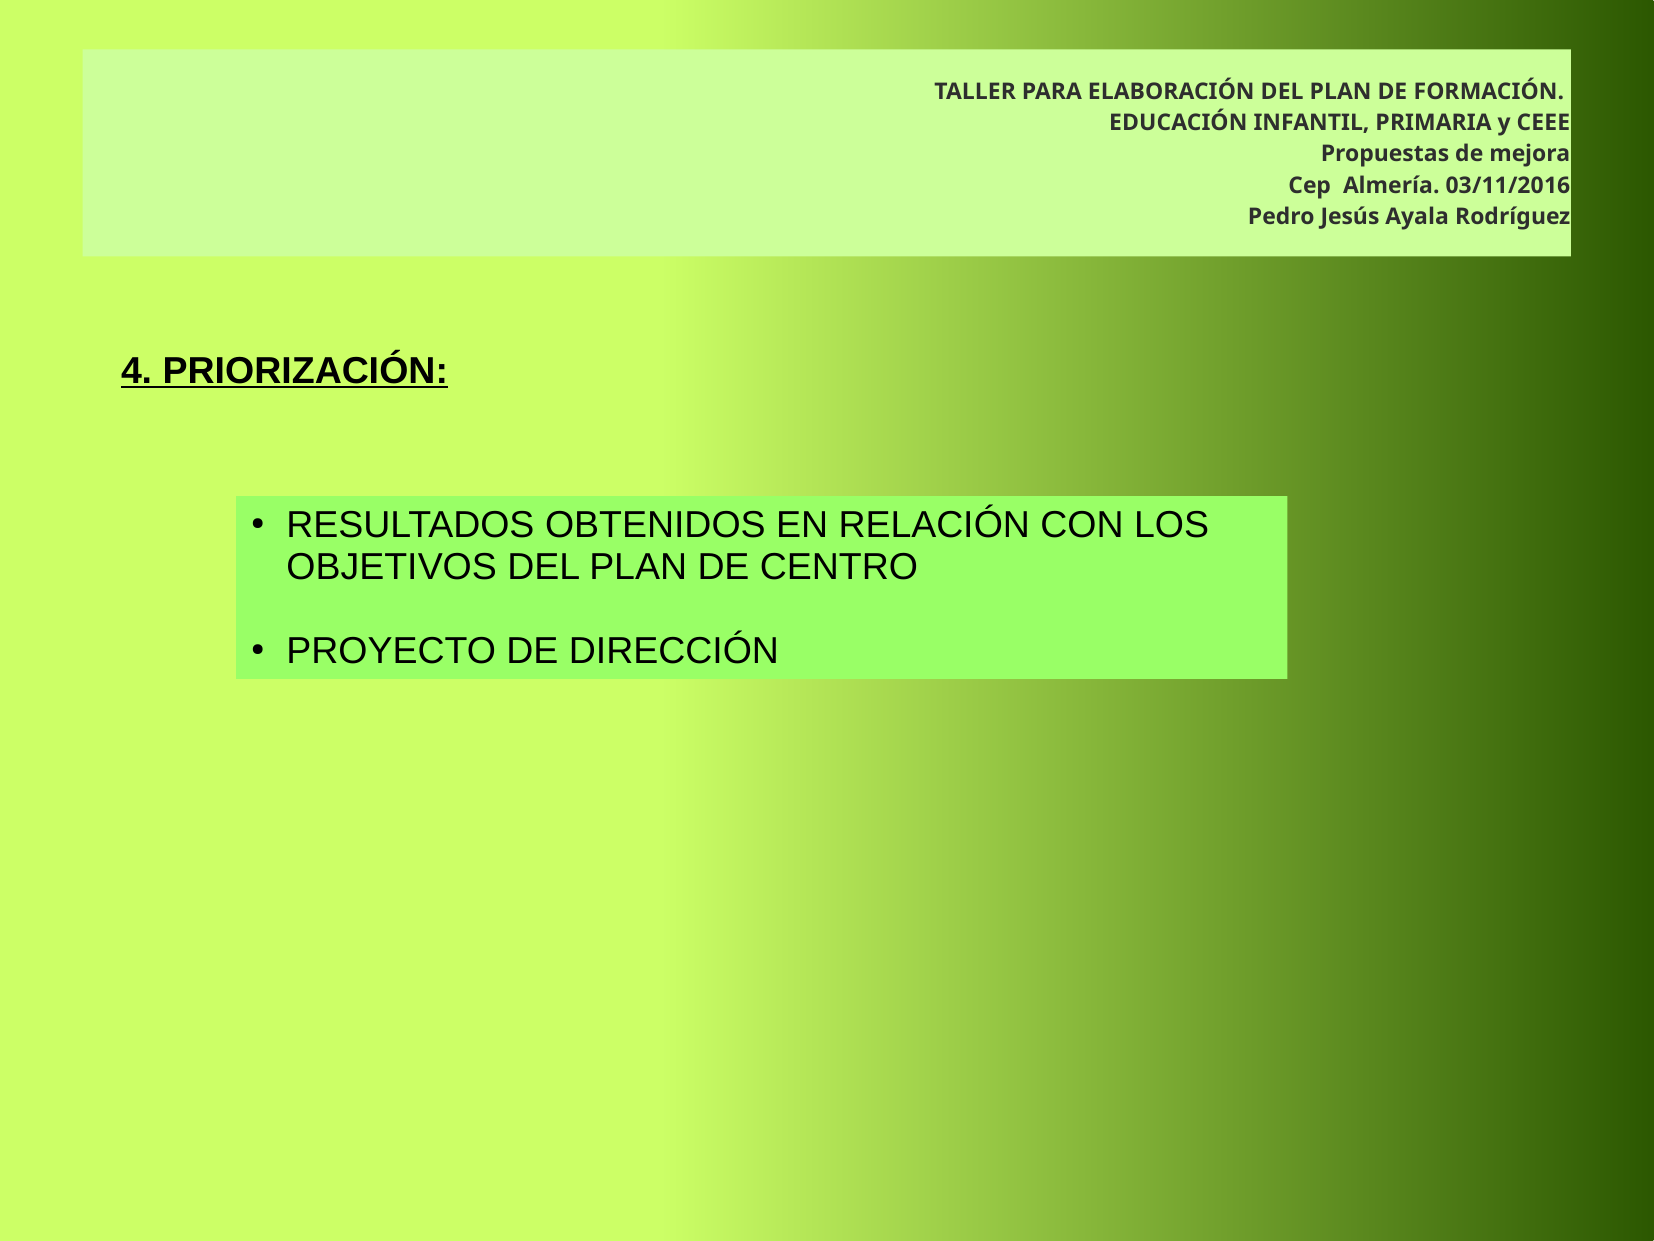

# TALLER PARA ELABORACIÓN DEL PLAN DE FORMACIÓN. EDUCACIÓN INFANTIL, PRIMARIA y CEEE Propuestas de mejora Cep Almería. 03/11/2016 Pedro Jesús Ayala Rodríguez
4. PRIORIZACIÓN:
RESULTADOS OBTENIDOS EN RELACIÓN CON LOS OBJETIVOS DEL PLAN DE CENTRO
PROYECTO DE DIRECCIÓN